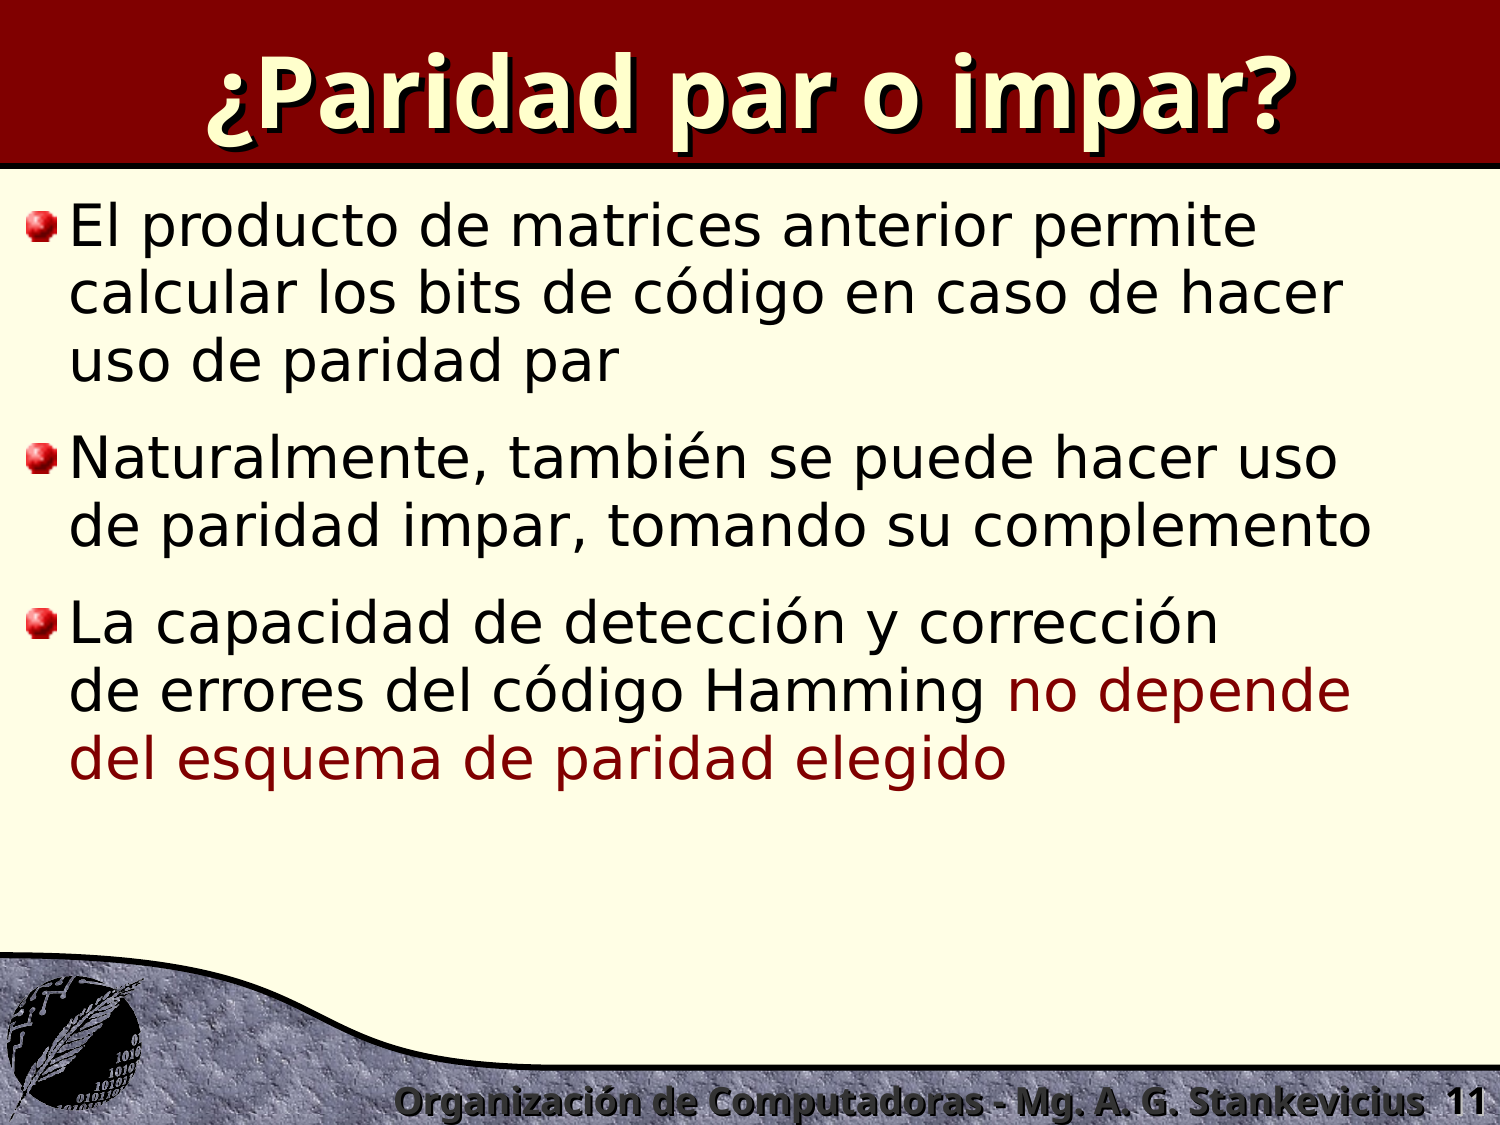

# ¿Paridad par o impar?
El producto de matrices anterior permite calcular los bits de código en caso de hacer
uso de paridad par
Naturalmente, también se puede hacer uso
de paridad impar, tomando su complemento
La capacidad de detección y corrección
de errores del código Hamming no depende
del esquema de paridad elegido
11